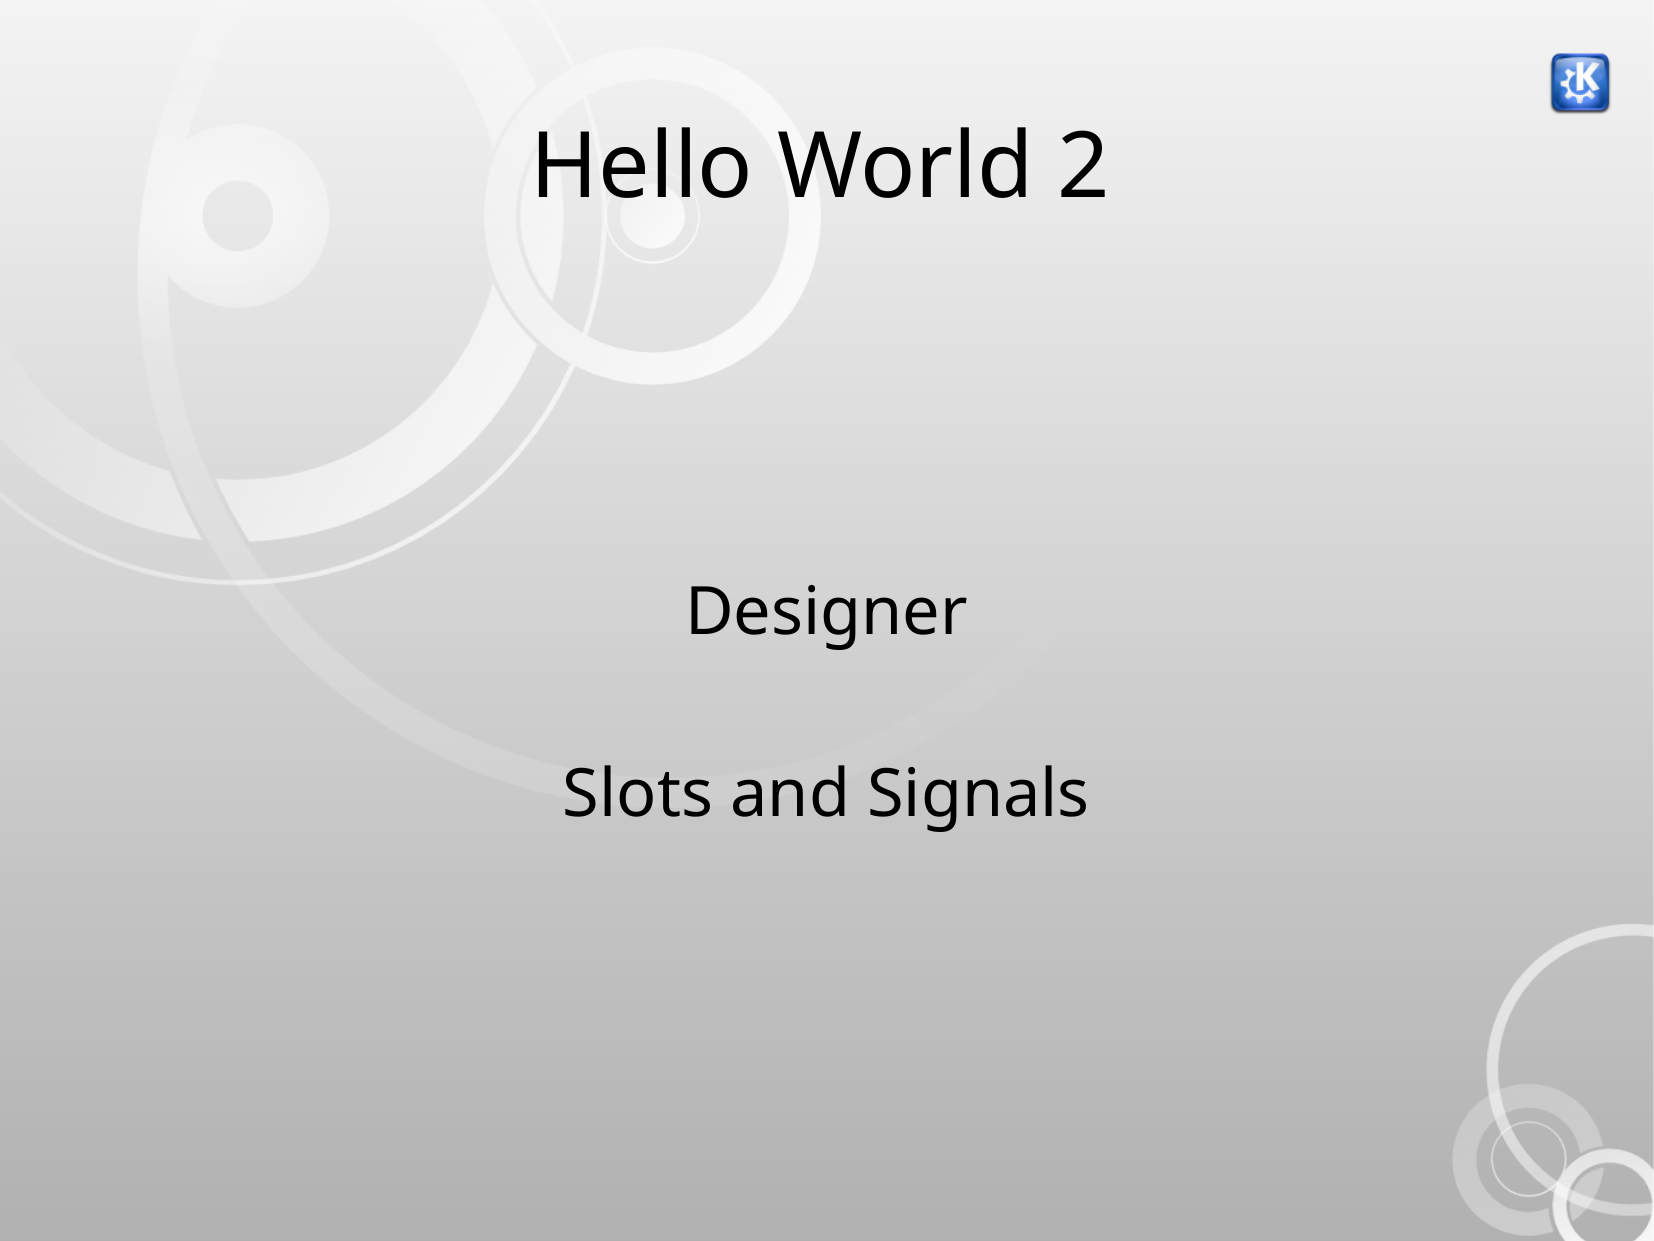

# Hello World 2
Designer
Slots and Signals